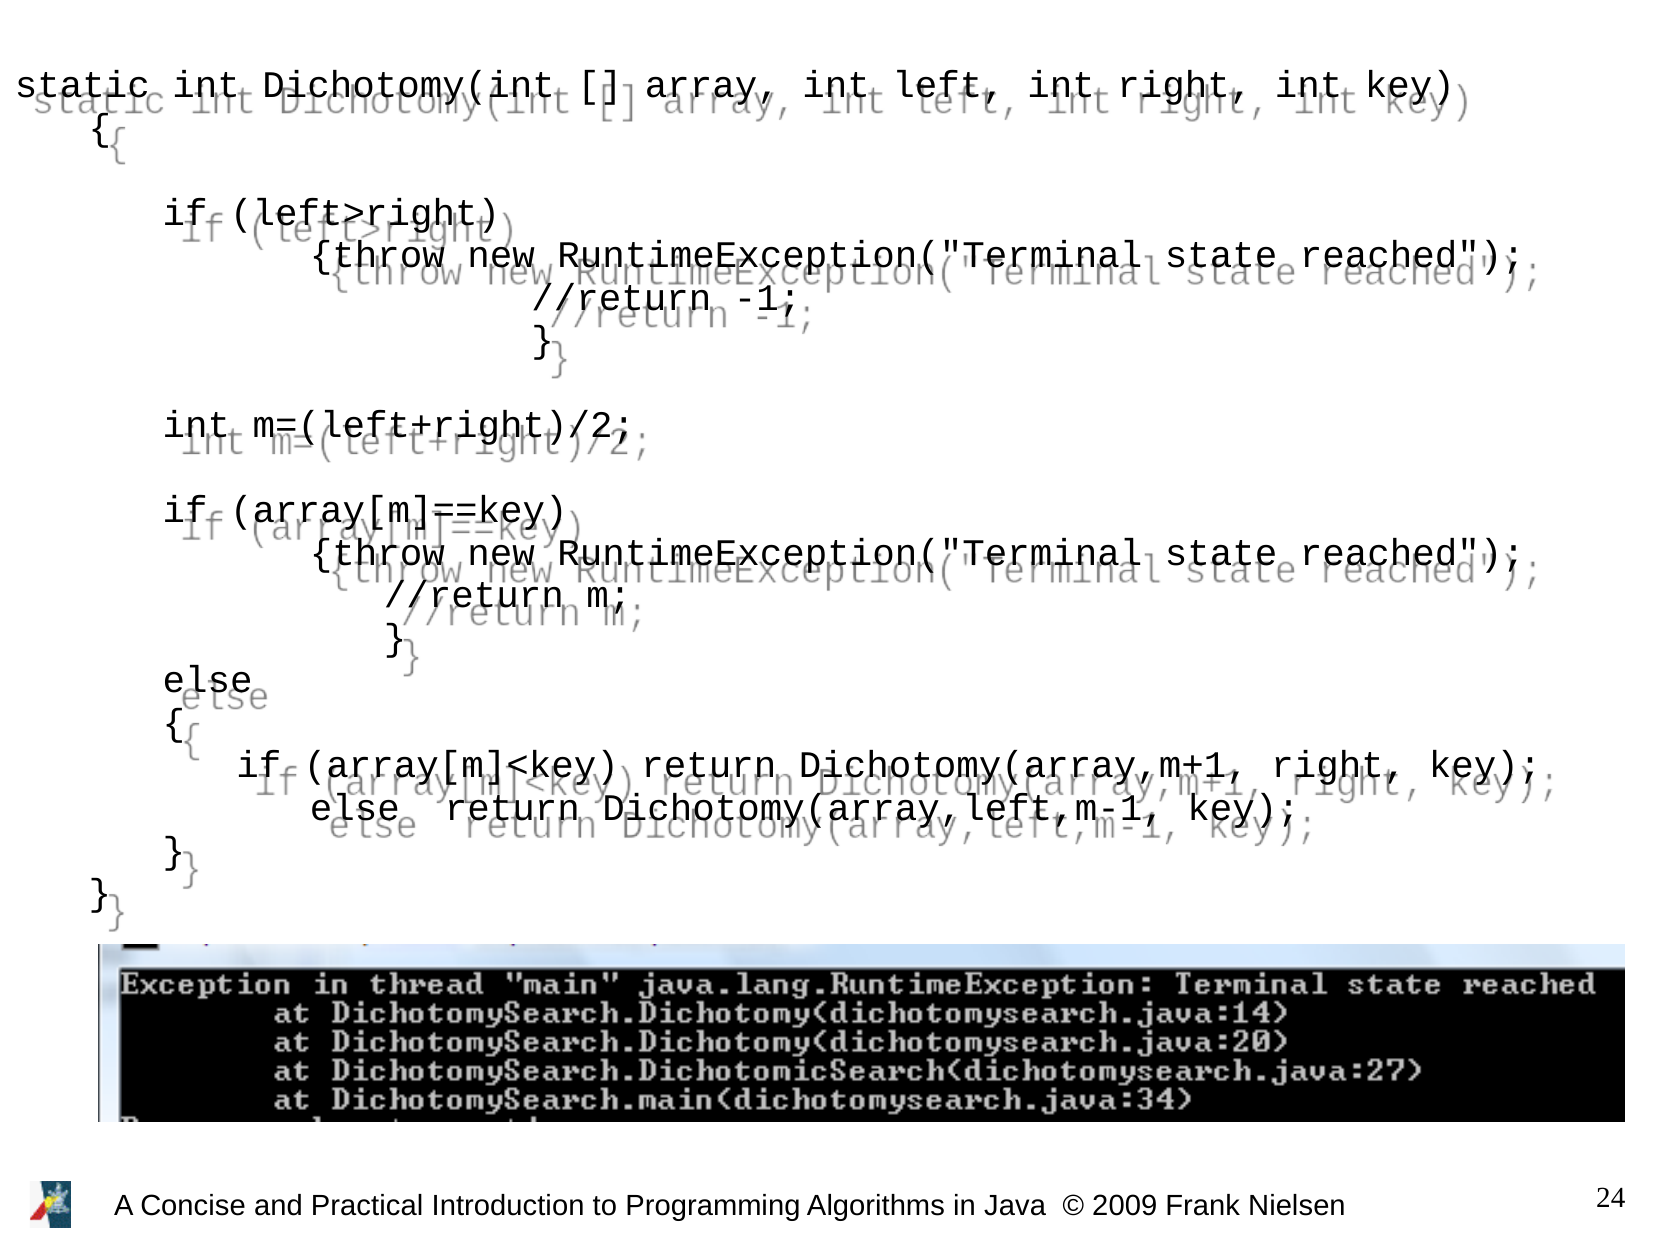

static int Dichotomy(int [] array, int left, int right, int key)
	{
		if (left>right)
				{throw new RuntimeException("Terminal state reached");
							//return -1;
							}
		int m=(left+right)/2;
		if (array[m]==key)
				{throw new RuntimeException("Terminal state reached");
					//return m;
					}
		else
		{
			if (array[m]<key) return Dichotomy(array,m+1, right, key);
				else return Dichotomy(array,left,m-1, key);
		}
	}